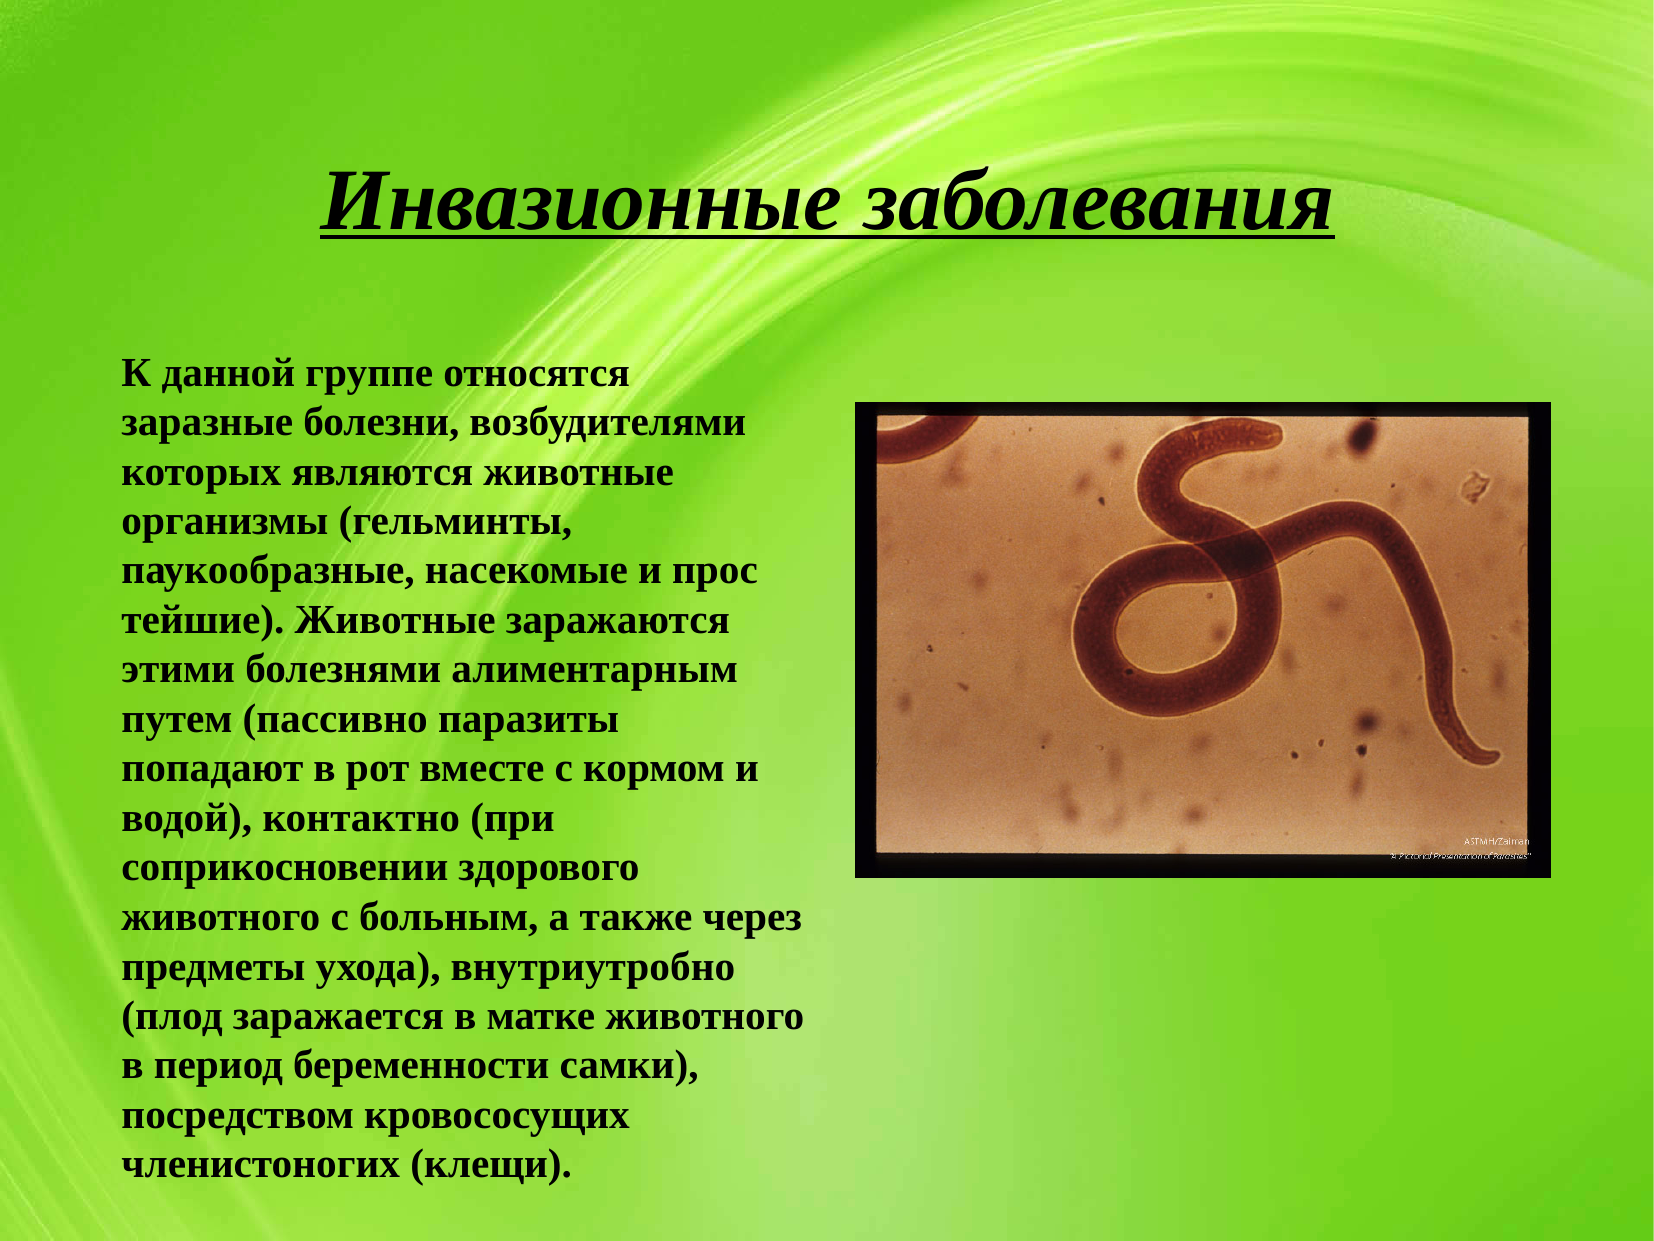

# Инвазионные заболевания
К данной группе относятся заразные болезни, возбудителями которых являются животные организмы (гельминты, паукообразные, насекомые и прос­ тейшие). Животные заражаются этими болезнями алиментарным путем (пассивно паразиты попадают в рот вместе с кормом и водой), контактно (при соприкосновении здорового животного с больным, а также через предметы ухода), внутриутробно (плод заражается в матке животного в период беременности самки), посредством кровососущих членистоногих (клещи).